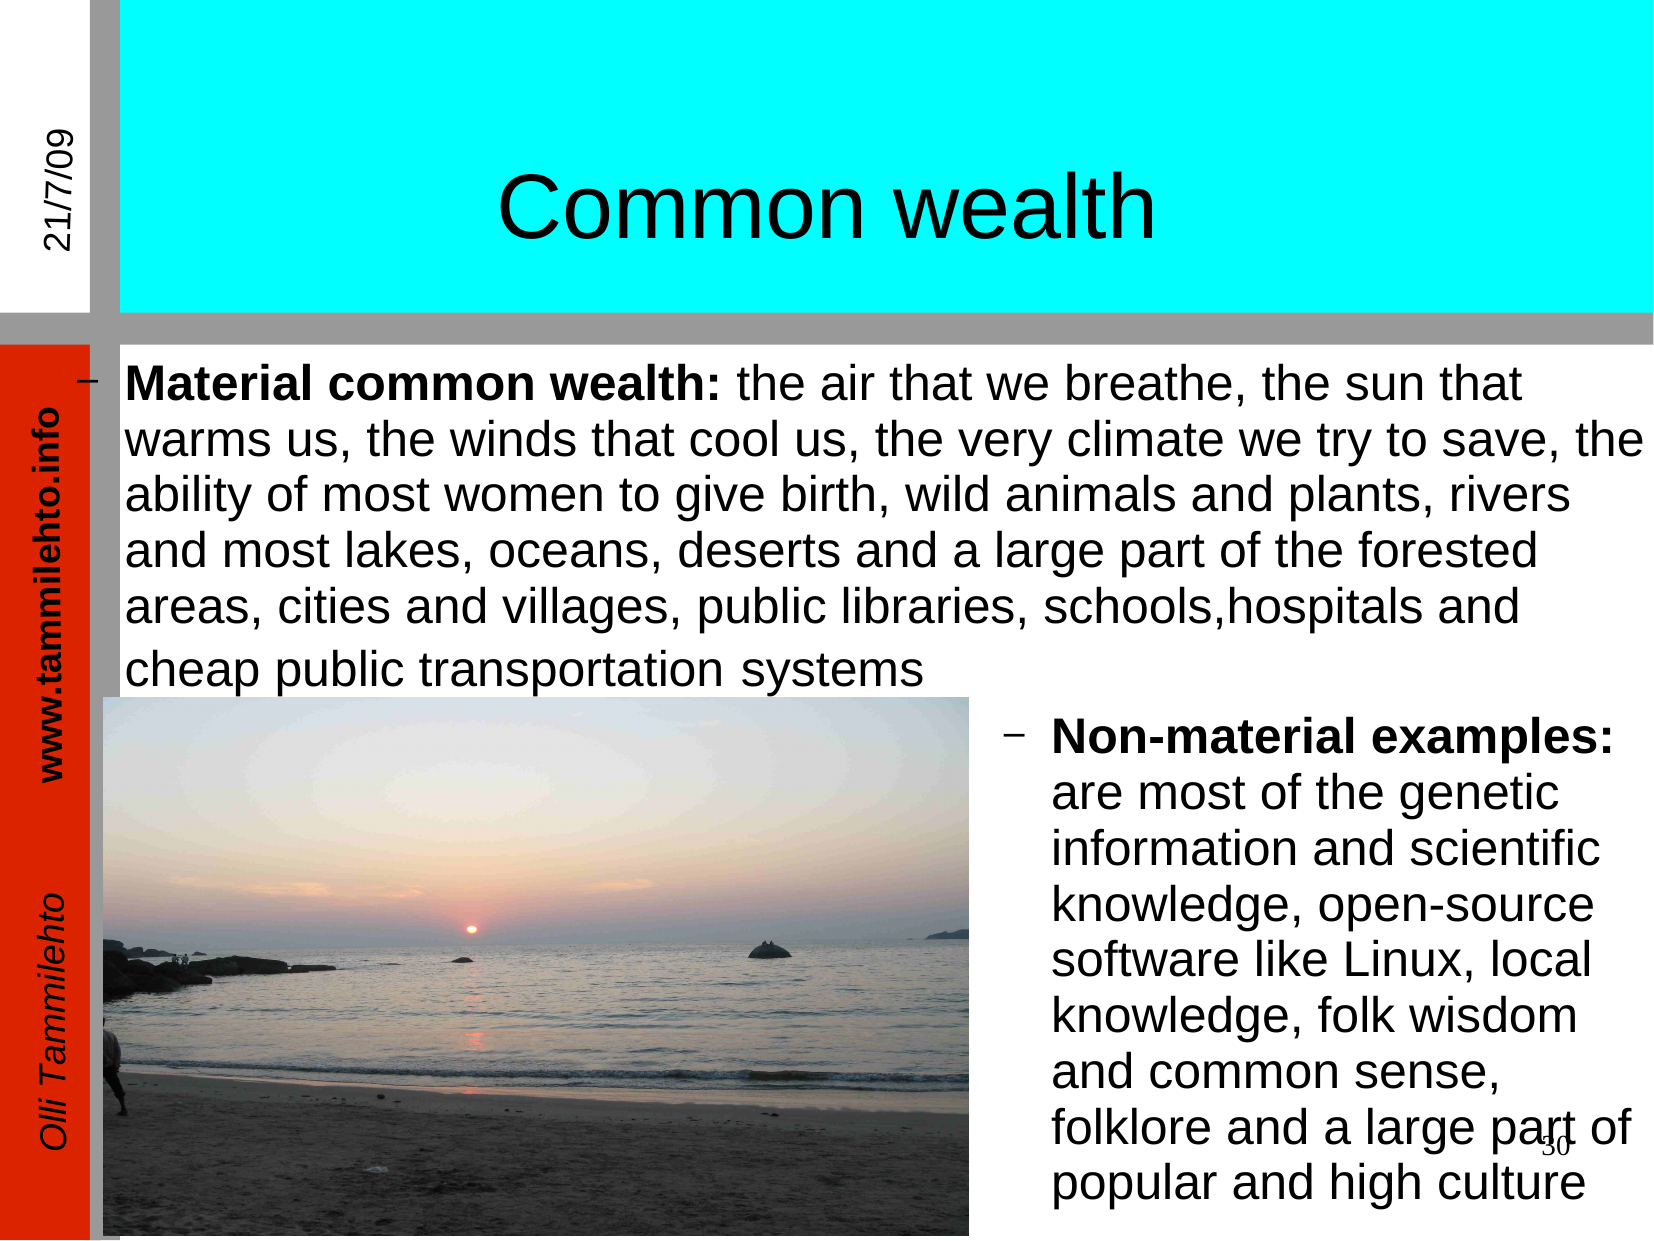

# Common wealth
Material common wealth: the air that we breathe, the sun that warms us, the winds that cool us, the very climate we try to save, the ability of most women to give birth, wild animals and plants, rivers and most lakes, oceans, deserts and a large part of the forested areas, cities and villages, public libraries, schools,hospitals and cheap public transportation systems
Non-material examples: are most of the genetic information and scientific knowledge, open-source software like Linux, local knowledge, folk wisdom and common sense, folklore and a large part of popular and high culture
30